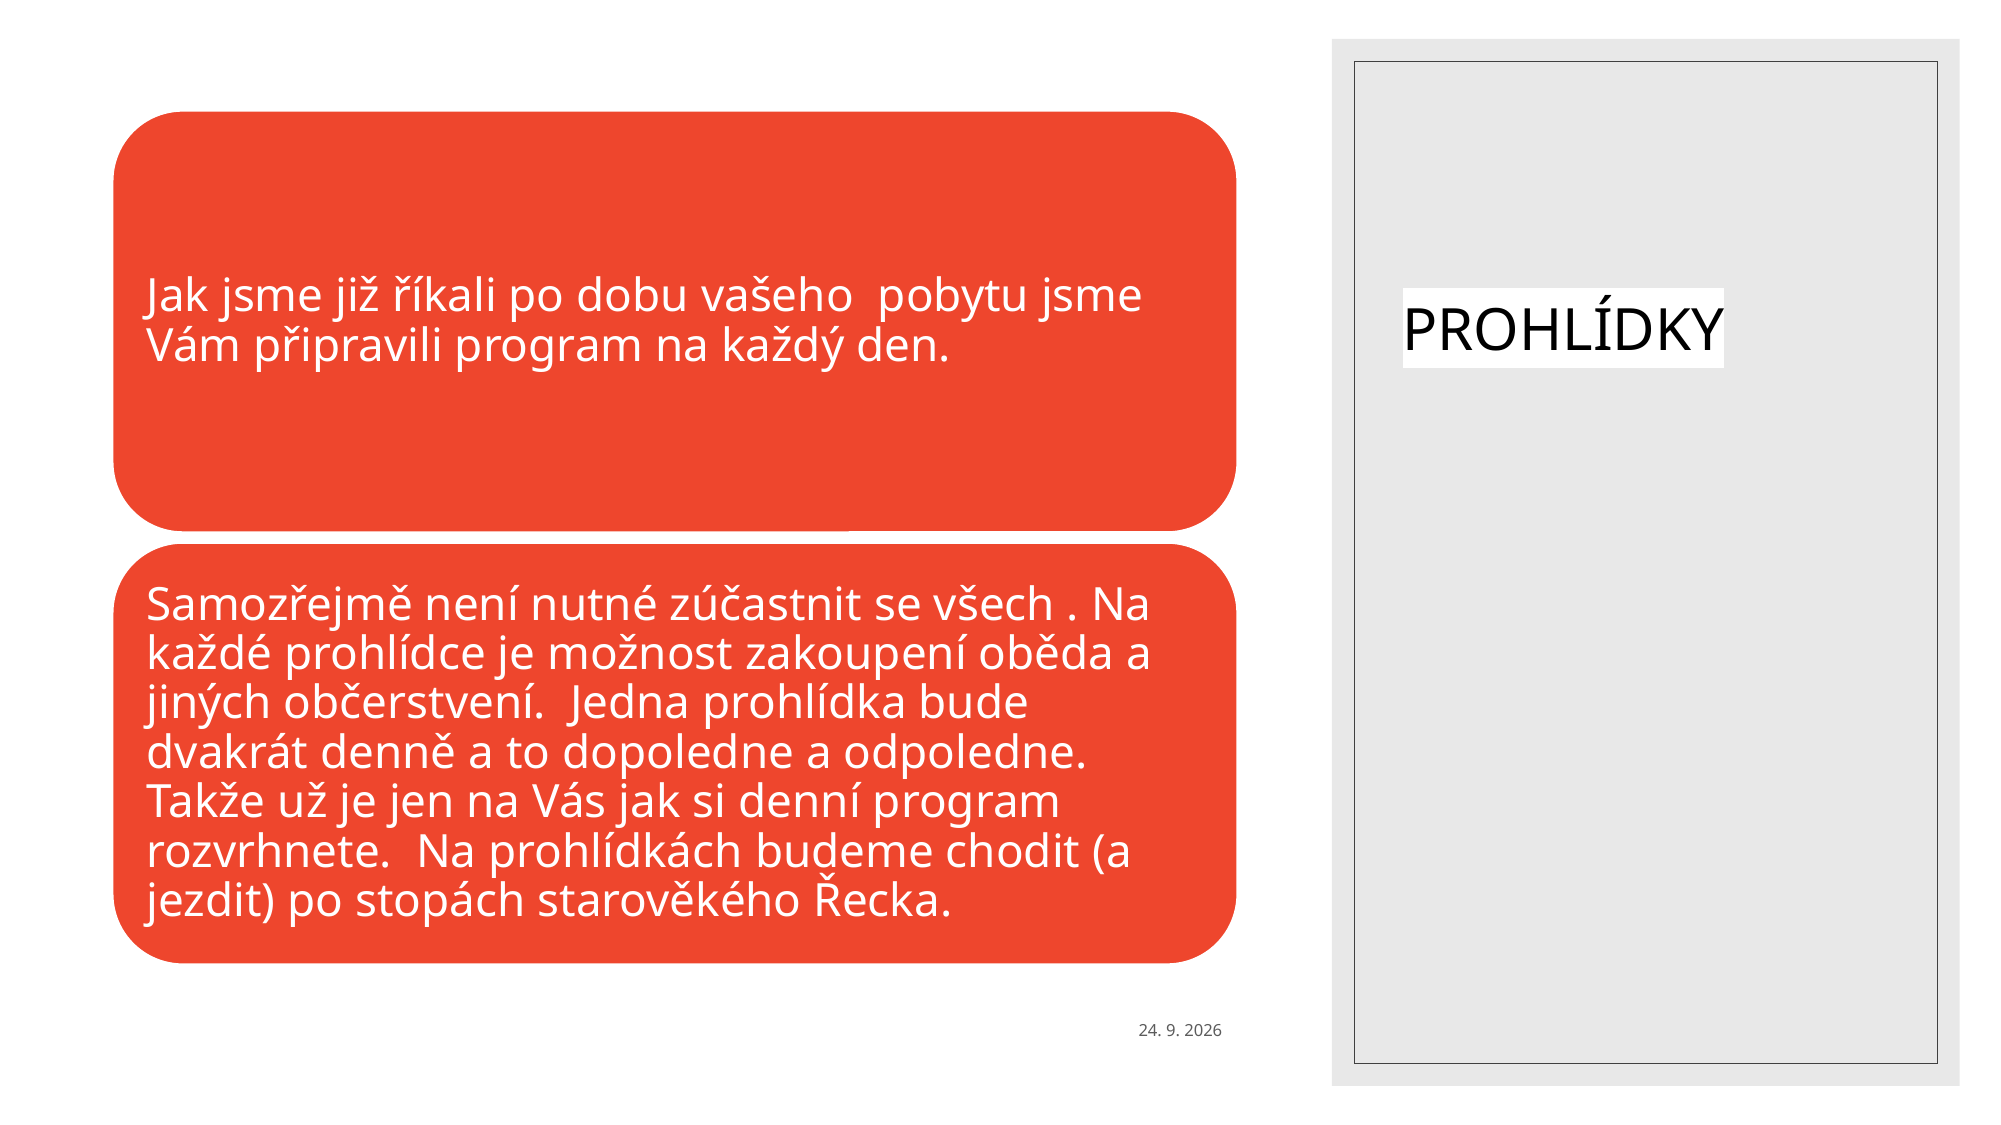

# PROHLÍDKY
Jak jsme již říkali po dobu vašeho pobytu jsme Vám připravili program na každý den.
Samozřejmě není nutné zúčastnit se všech . Na každé prohlídce je možnost zakoupení oběda a jiných občerstvení. Jedna prohlídka bude dvakrát denně a to dopoledne a odpoledne. Takže už je jen na Vás jak si denní program rozvrhnete. Na prohlídkách budeme chodit (a jezdit) po stopách starověkého Řecka.